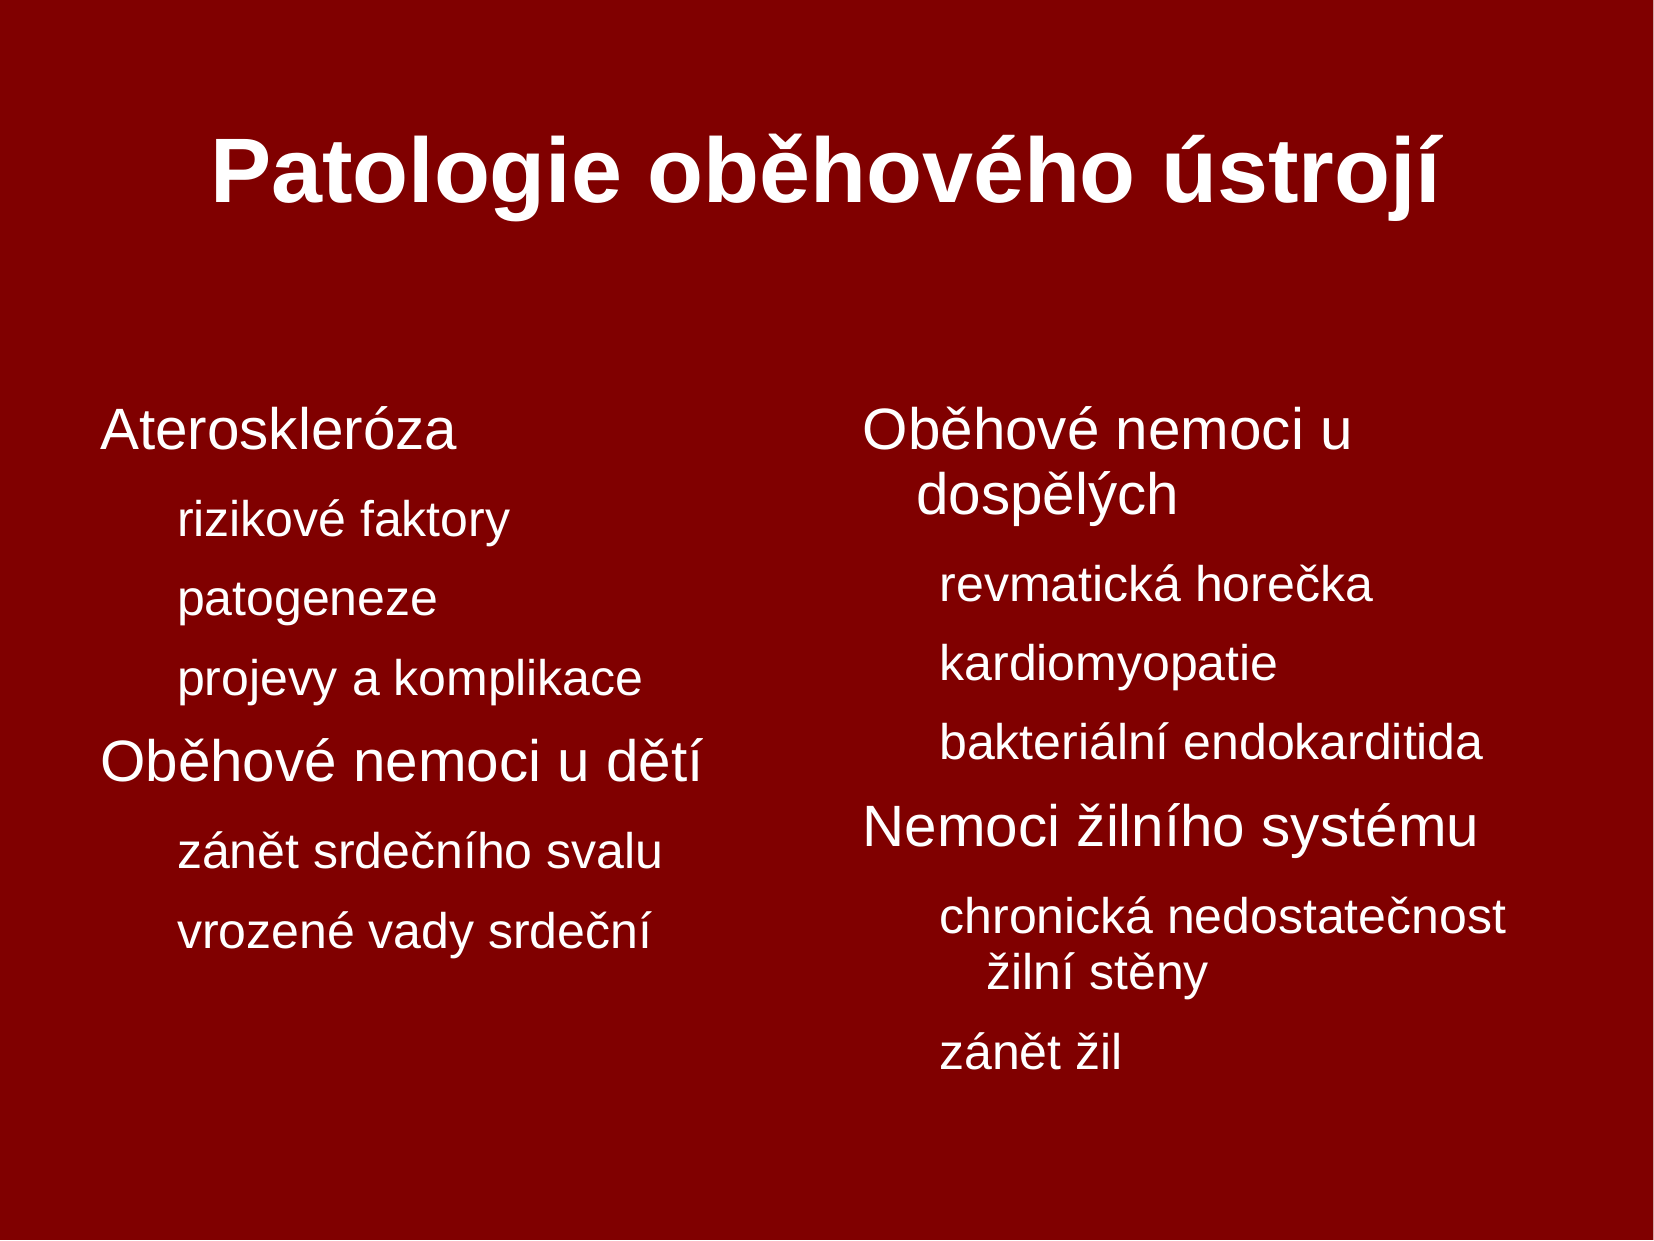

# Patologie oběhového ústrojí
Ateroskleróza
rizikové faktory
patogeneze
projevy a komplikace
Oběhové nemoci u dětí
zánět srdečního svalu
vrozené vady srdeční
Oběhové nemoci u dospělých
revmatická horečka
kardiomyopatie
bakteriální endokarditida
Nemoci žilního systému
chronická nedostatečnost žilní stěny
zánět žil